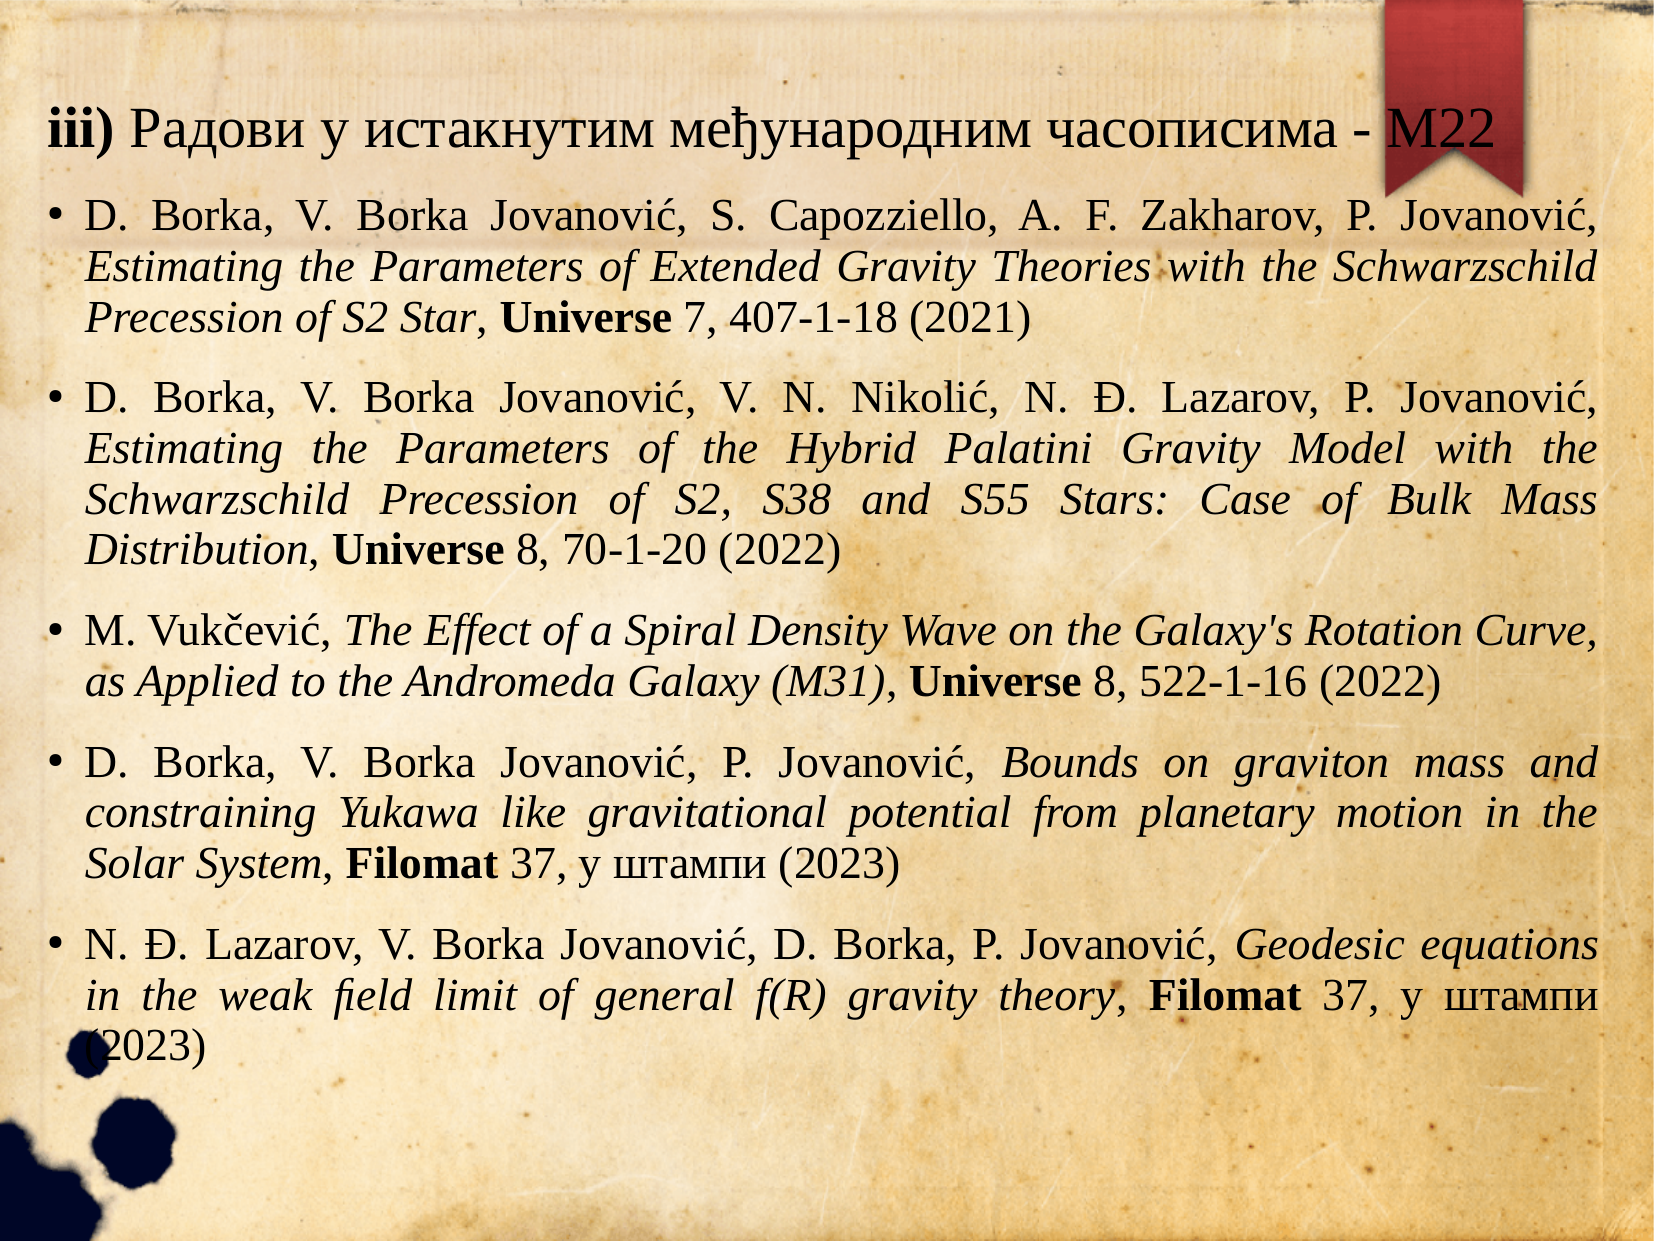

# iii) Радови у истакнутим међународним часописима - М22
D. Borka, V. Borka Jovanović, S. Capozziello, A. F. Zakharov, P. Jovanović, Estimating the Parameters of Extended Gravity Theories with the Schwarzschild Precession of S2 Star, Universe 7, 407-1-18 (2021)
D. Borka, V. Borka Jovanović, V. N. Nikolić, N. Đ. Lazarov, P. Jovanović, Estimating the Parameters of the Hybrid Palatini Gravity Model with the Schwarzschild Precession of S2, S38 and S55 Stars: Case of Bulk Mass Distribution, Universe 8, 70-1-20 (2022)
M. Vukčević, The Effect of a Spiral Density Wave on the Galaxy's Rotation Curve, as Applied to the Andromeda Galaxy (M31), Universe 8, 522-1-16 (2022)
D. Borka, V. Borka Jovanović, P. Jovanović, Bounds on graviton mass and constraining Yukawa like gravitational potential from planetary motion in the Solar System, Filomat 37, у штампи (2023)
N. Đ. Lazarov, V. Borka Jovanović, D. Borka, P. Jovanović, Geodesic equations in the weak ﬁeld limit of general f(R) gravity theory, Filomat 37, у штампи (2023)